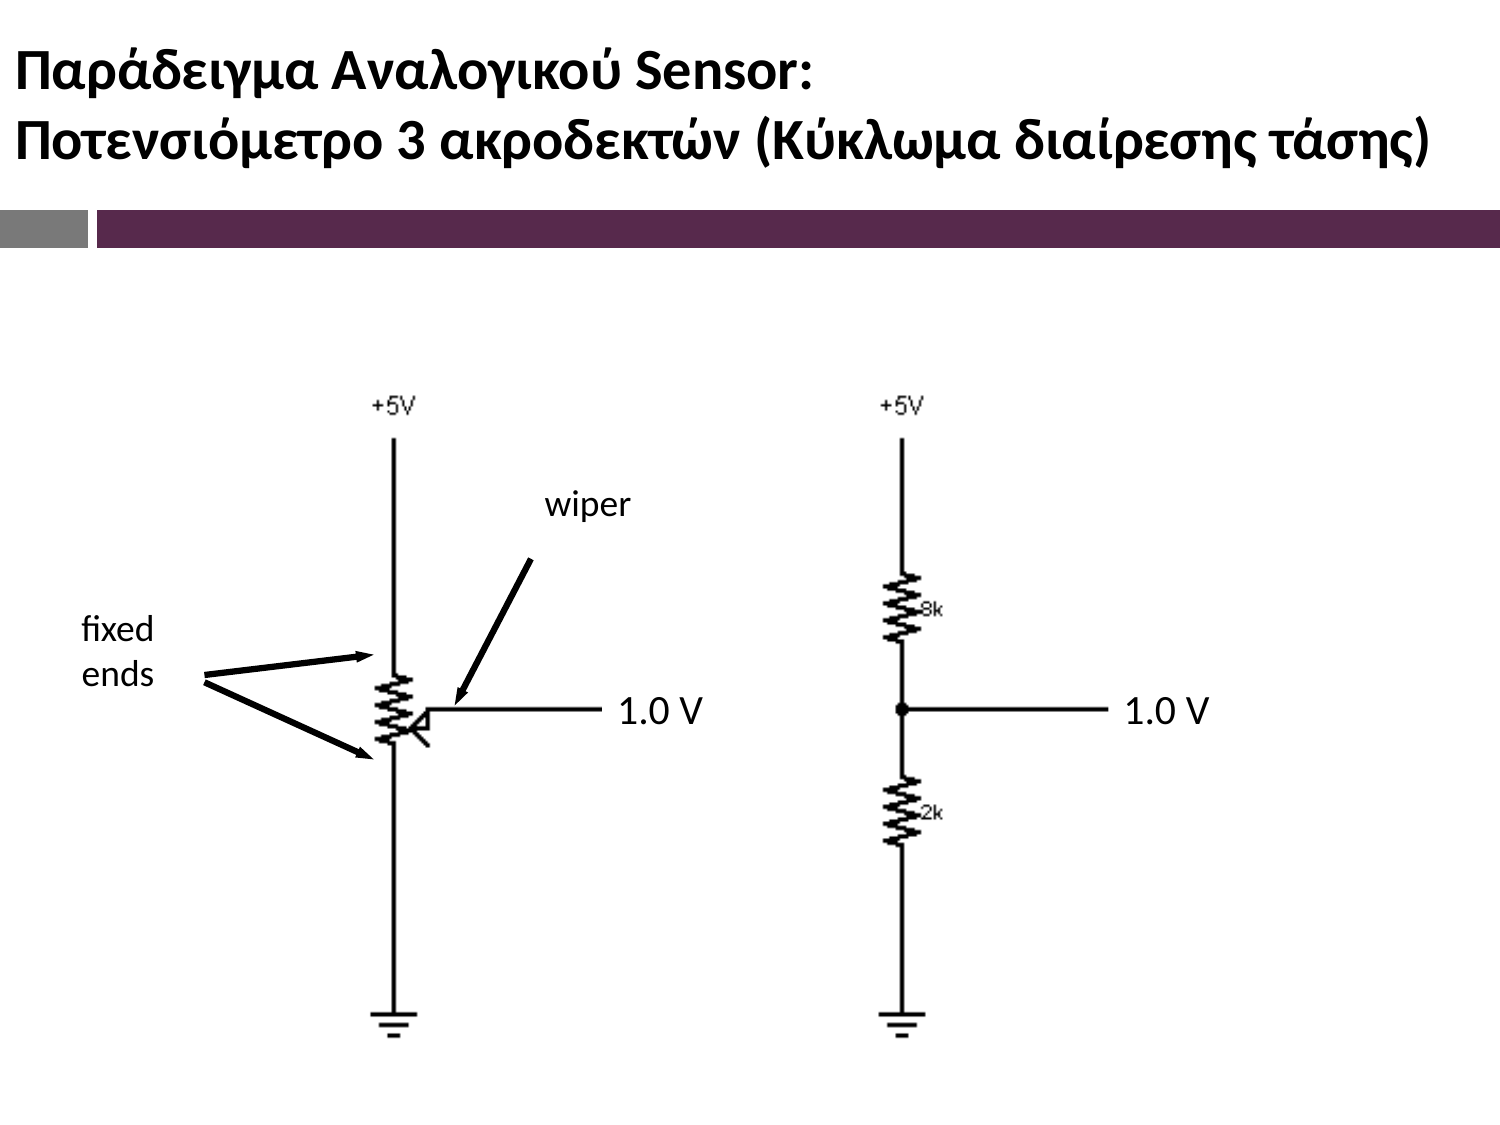

# Παράδειγμα Αναλογικού Sensor: Ποτενσιόμετρο 3 ακροδεκτών (Κύκλωμα διαίρεσης τάσης)
wiper
fixed
ends
1.0 V
1.0 V